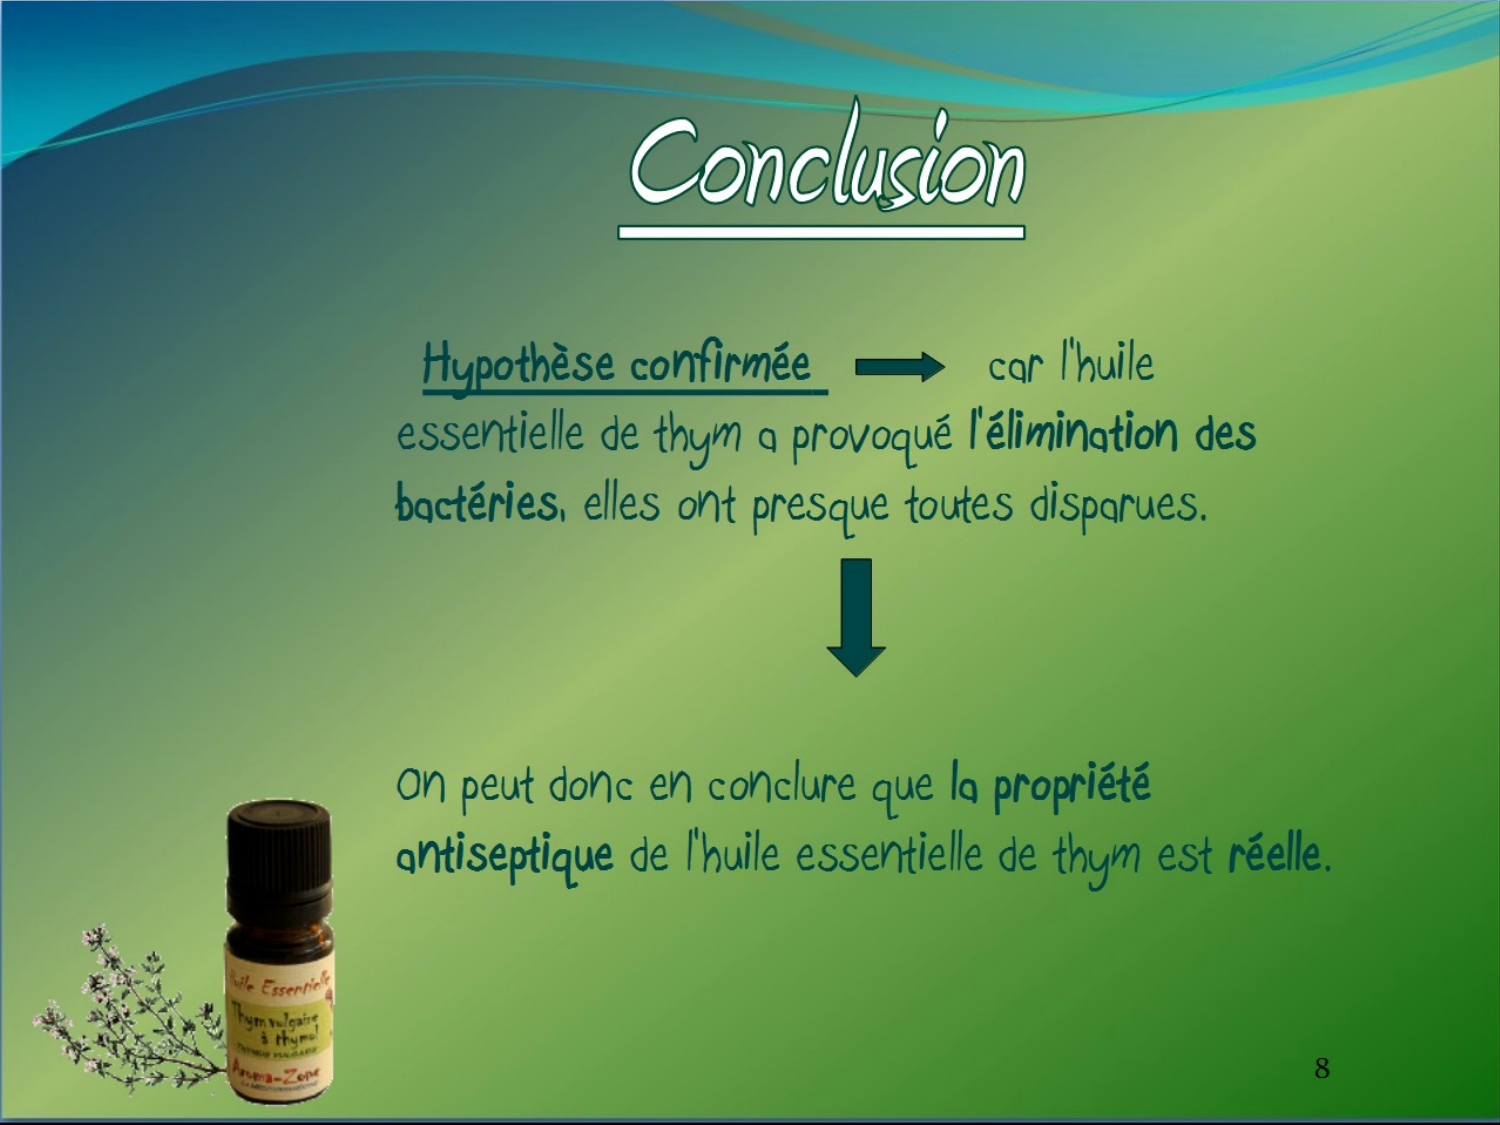

Conclusion
#  Hypothèse confirmée car l'huile essentielle de thym a provoqué l'élimination des bactéries, elles ont presque toutes disparues. On peut donc en conclure que la propriété antiseptique de l'huile essentielle de thym est réelle.
8